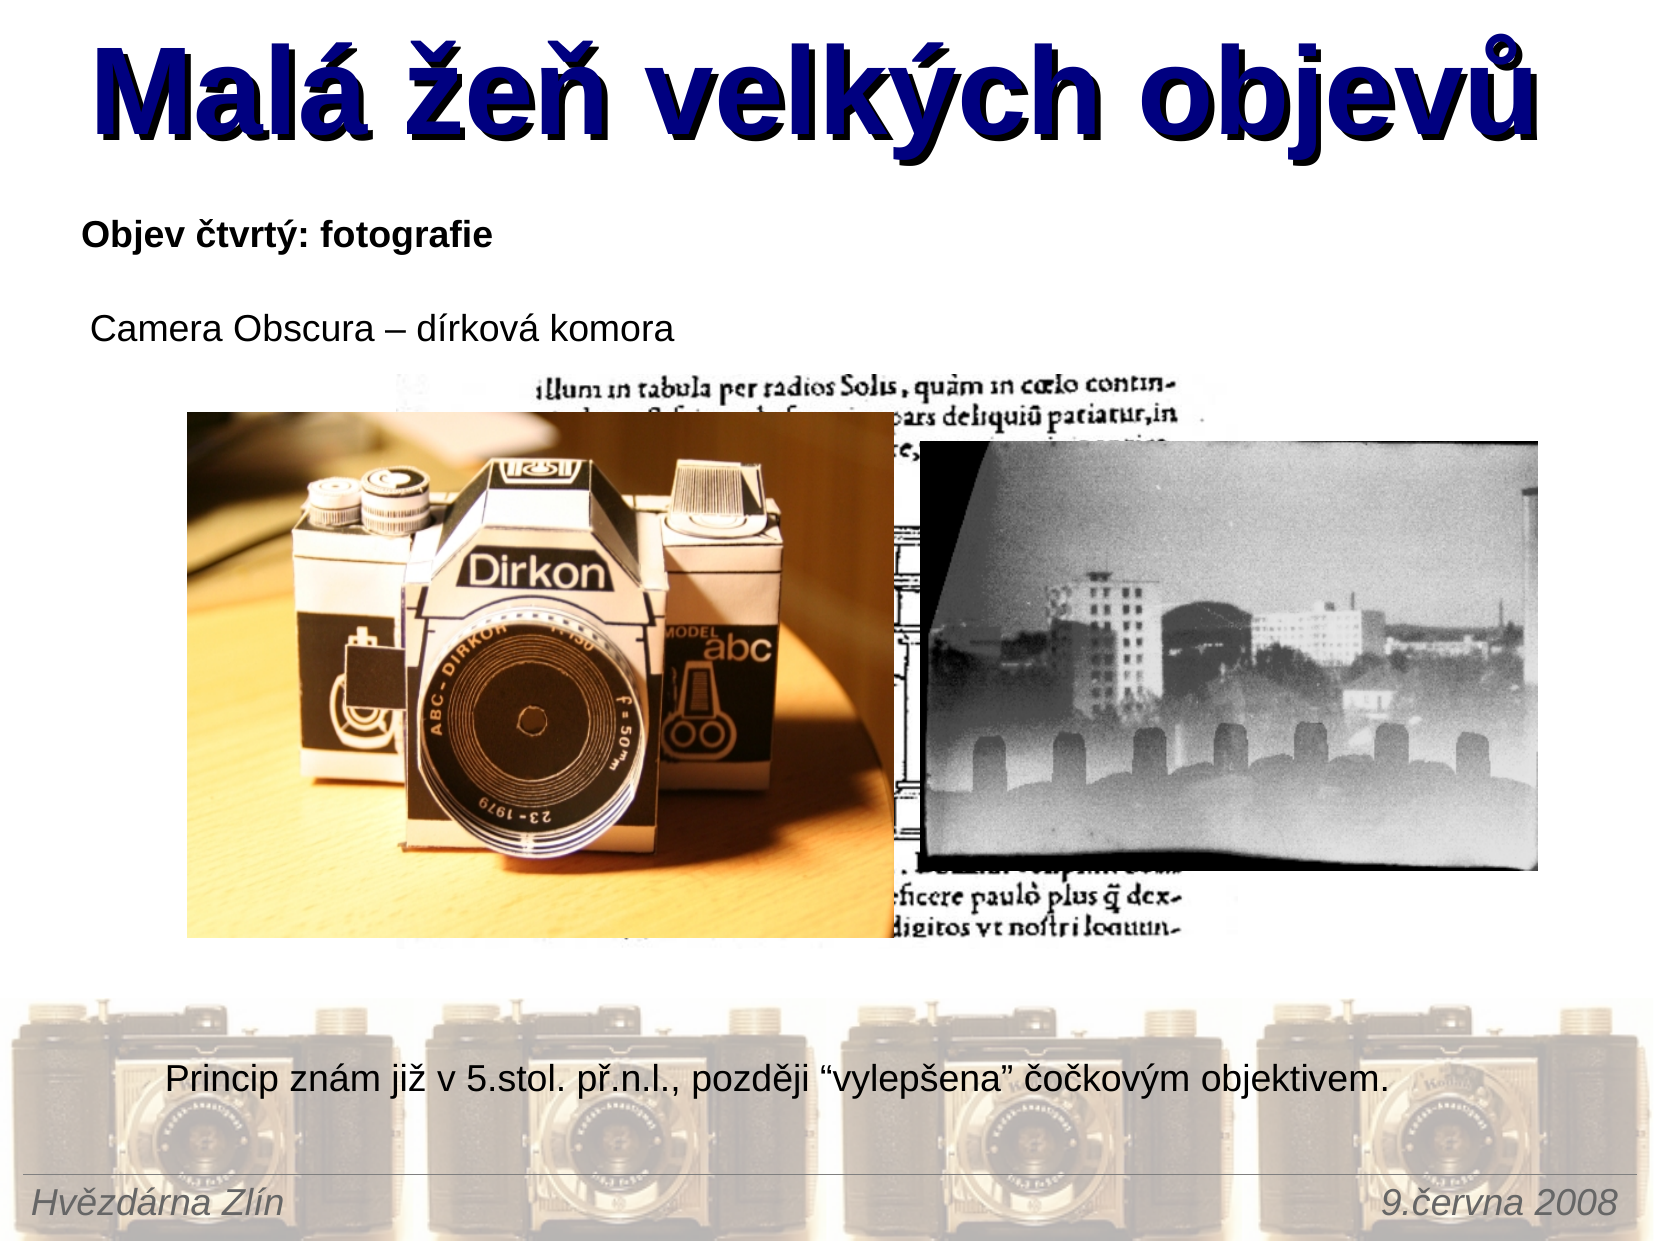

Malá žeň velkých objevů
Objev čtvrtý: fotografie
Camera Obscura – dírková komora
Princip znám již v 5.stol. př.n.l., později “vylepšena” čočkovým objektivem.
Hvězdárna Zlín															9.června 2008